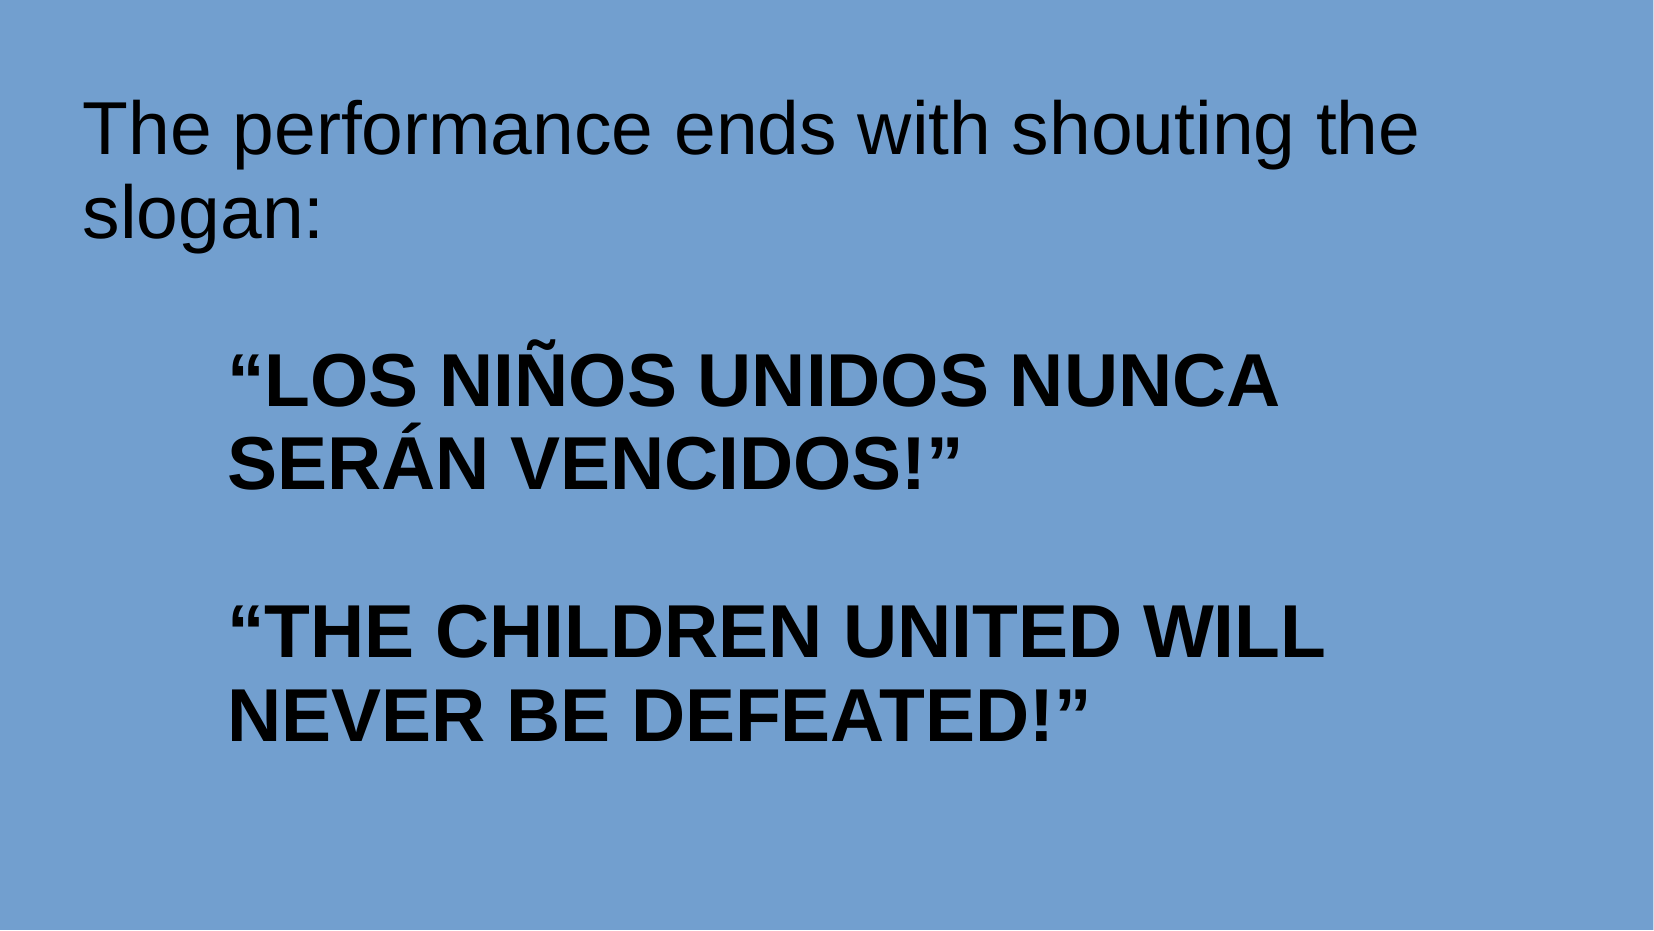

# The performance ends with shouting the slogan:
“LOS NIÑOS UNIDOS NUNCA SERÁN VENCIDOS!”
“THE CHILDREN UNITED WILL NEVER BE DEFEATED!”